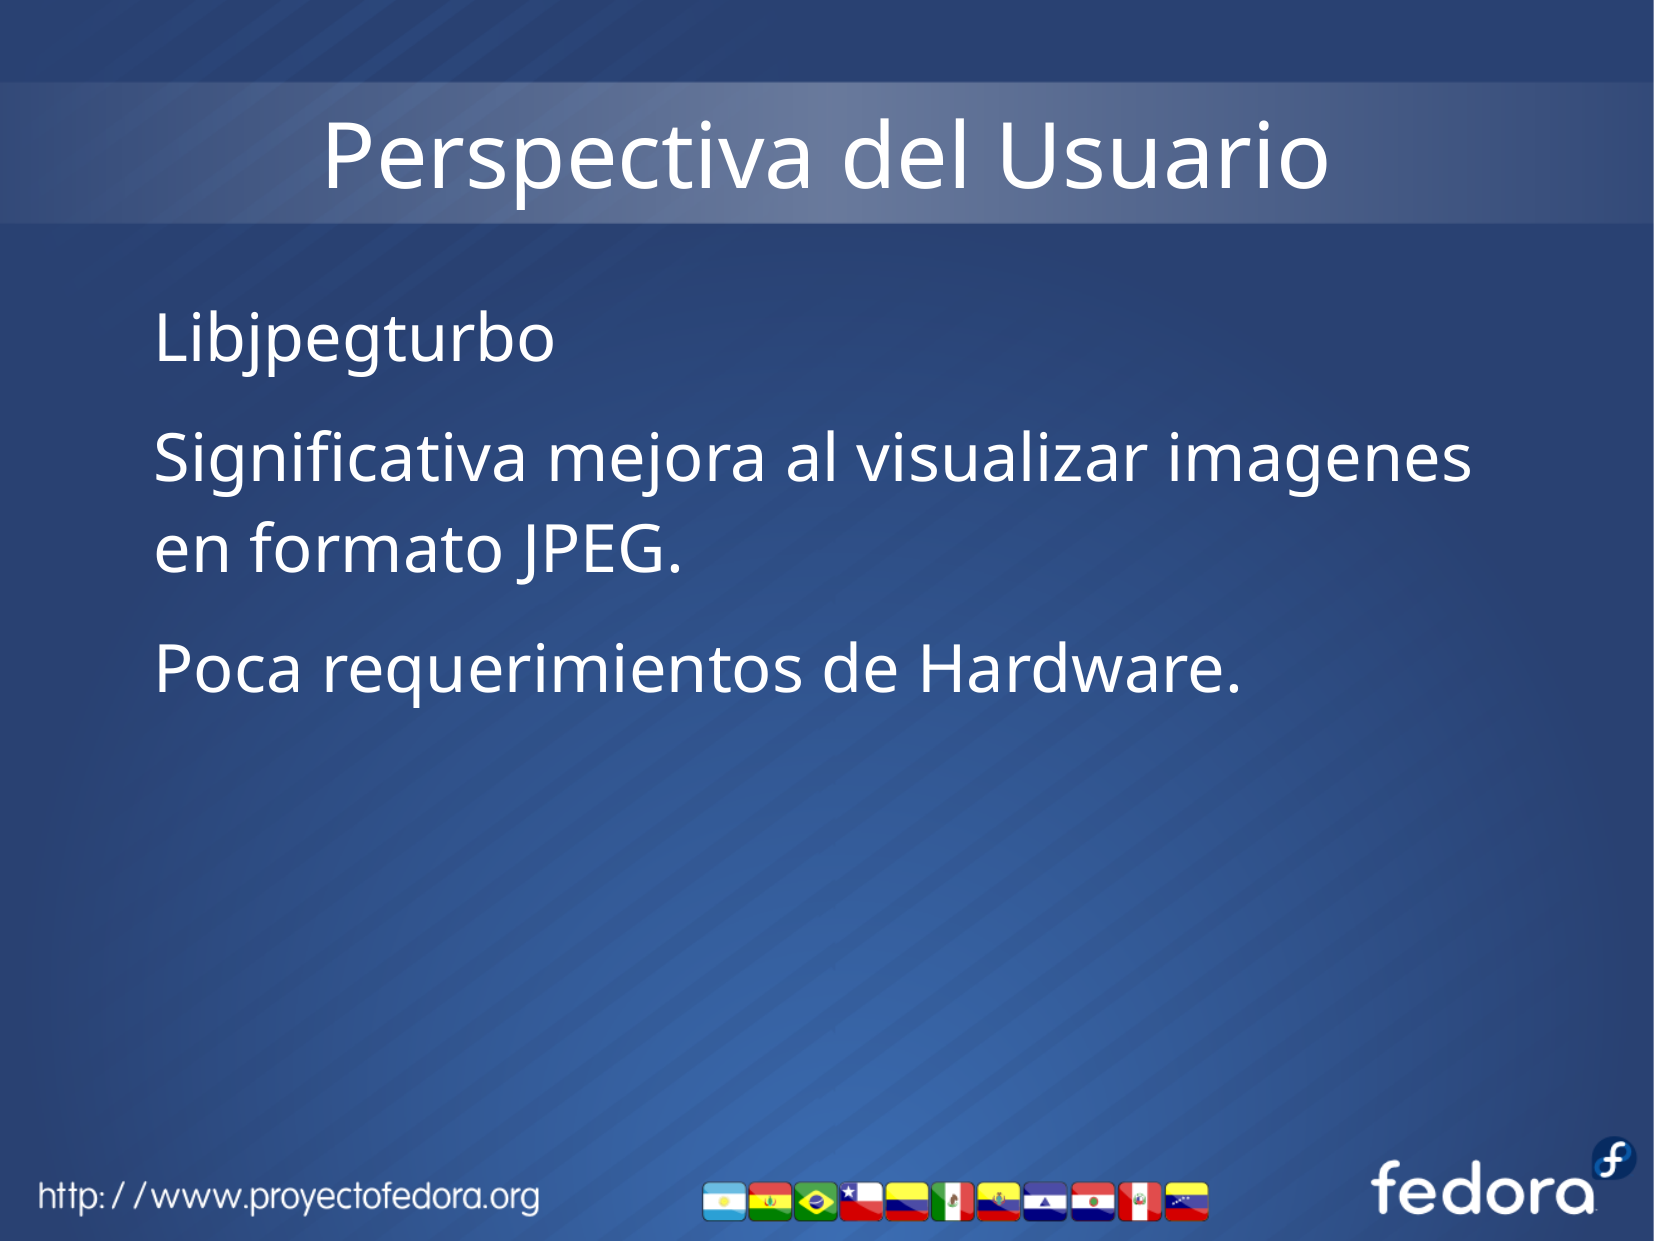

# Perspectiva del Usuario
Libjpegturbo
Significativa mejora al visualizar imagenes en formato JPEG.
Poca requerimientos de Hardware.